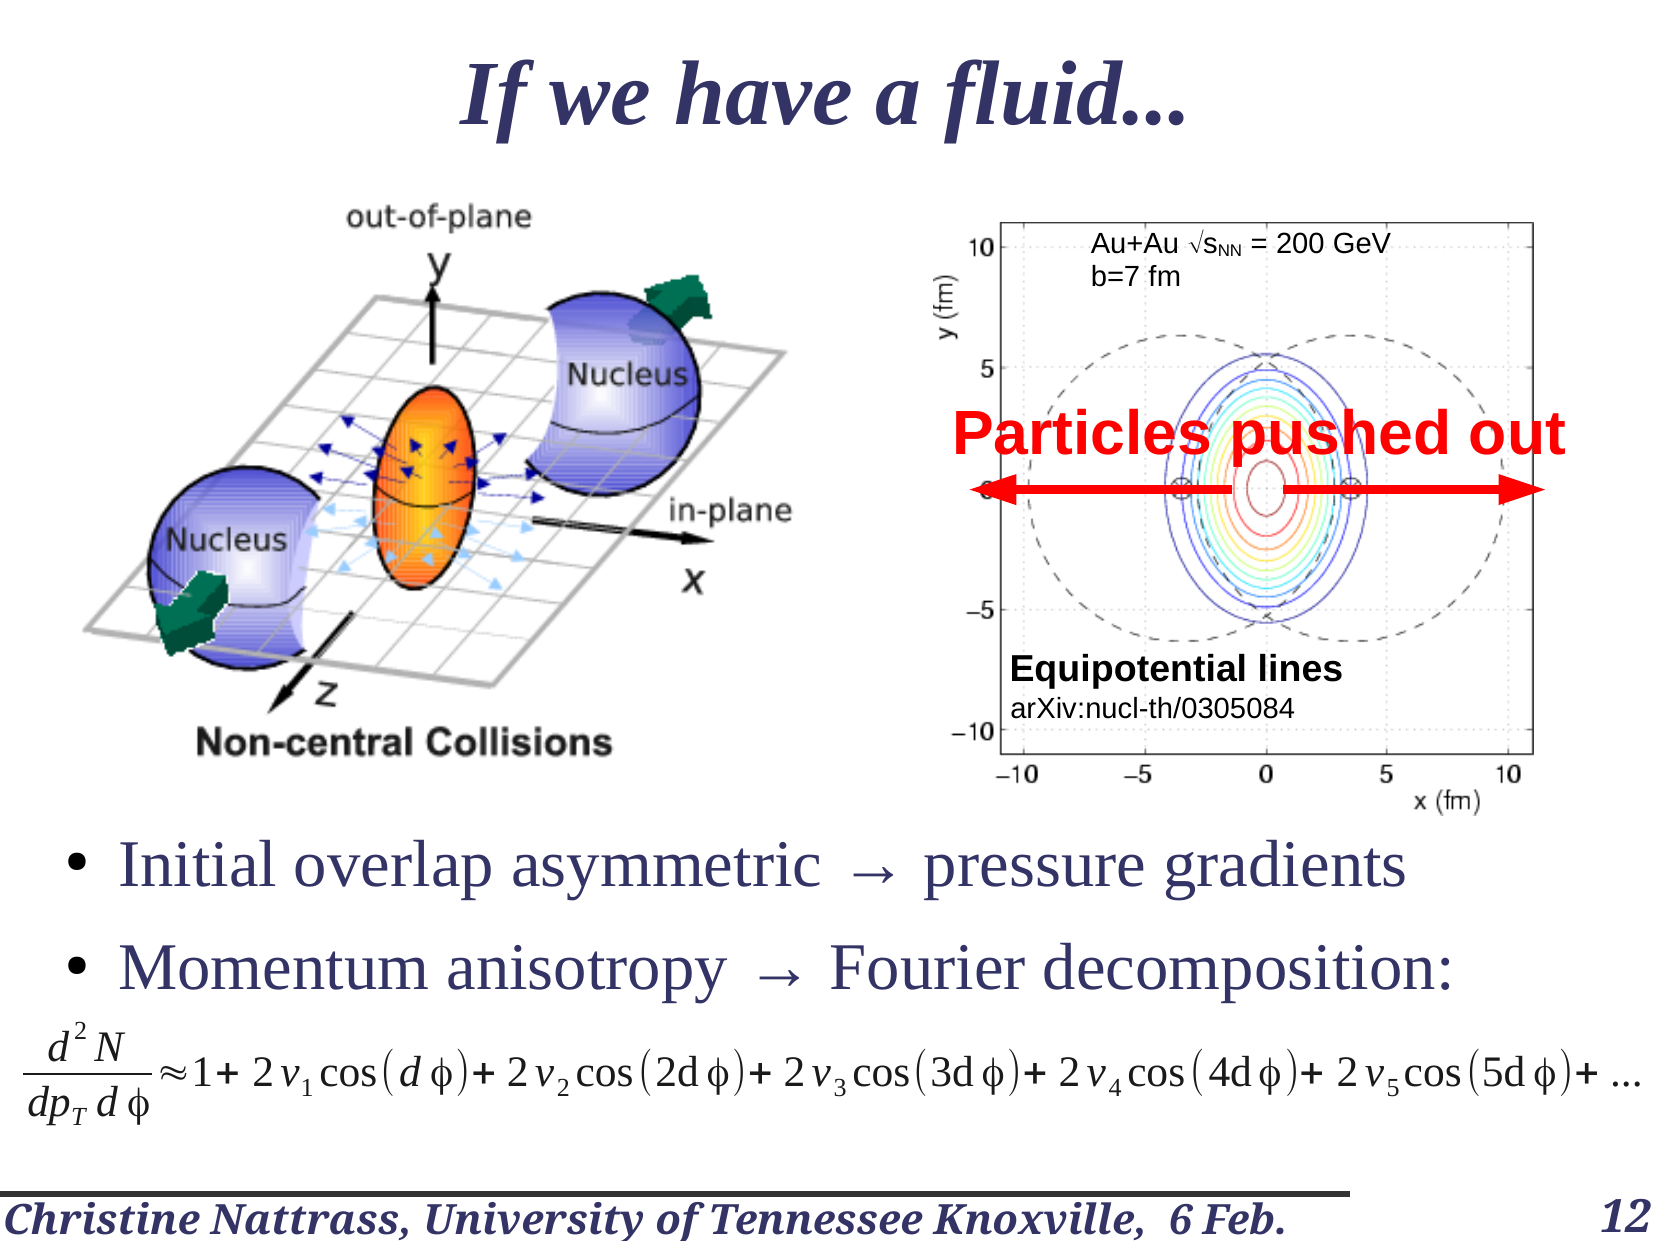

# If we have a fluid...
Au+Au sNN = 200 GeV
b=7 fm
arXiv:nucl-th/0305084
Particles pushed out
Equipotential lines
Initial overlap asymmetric → pressure gradients
Momentum anisotropy → Fourier decomposition: